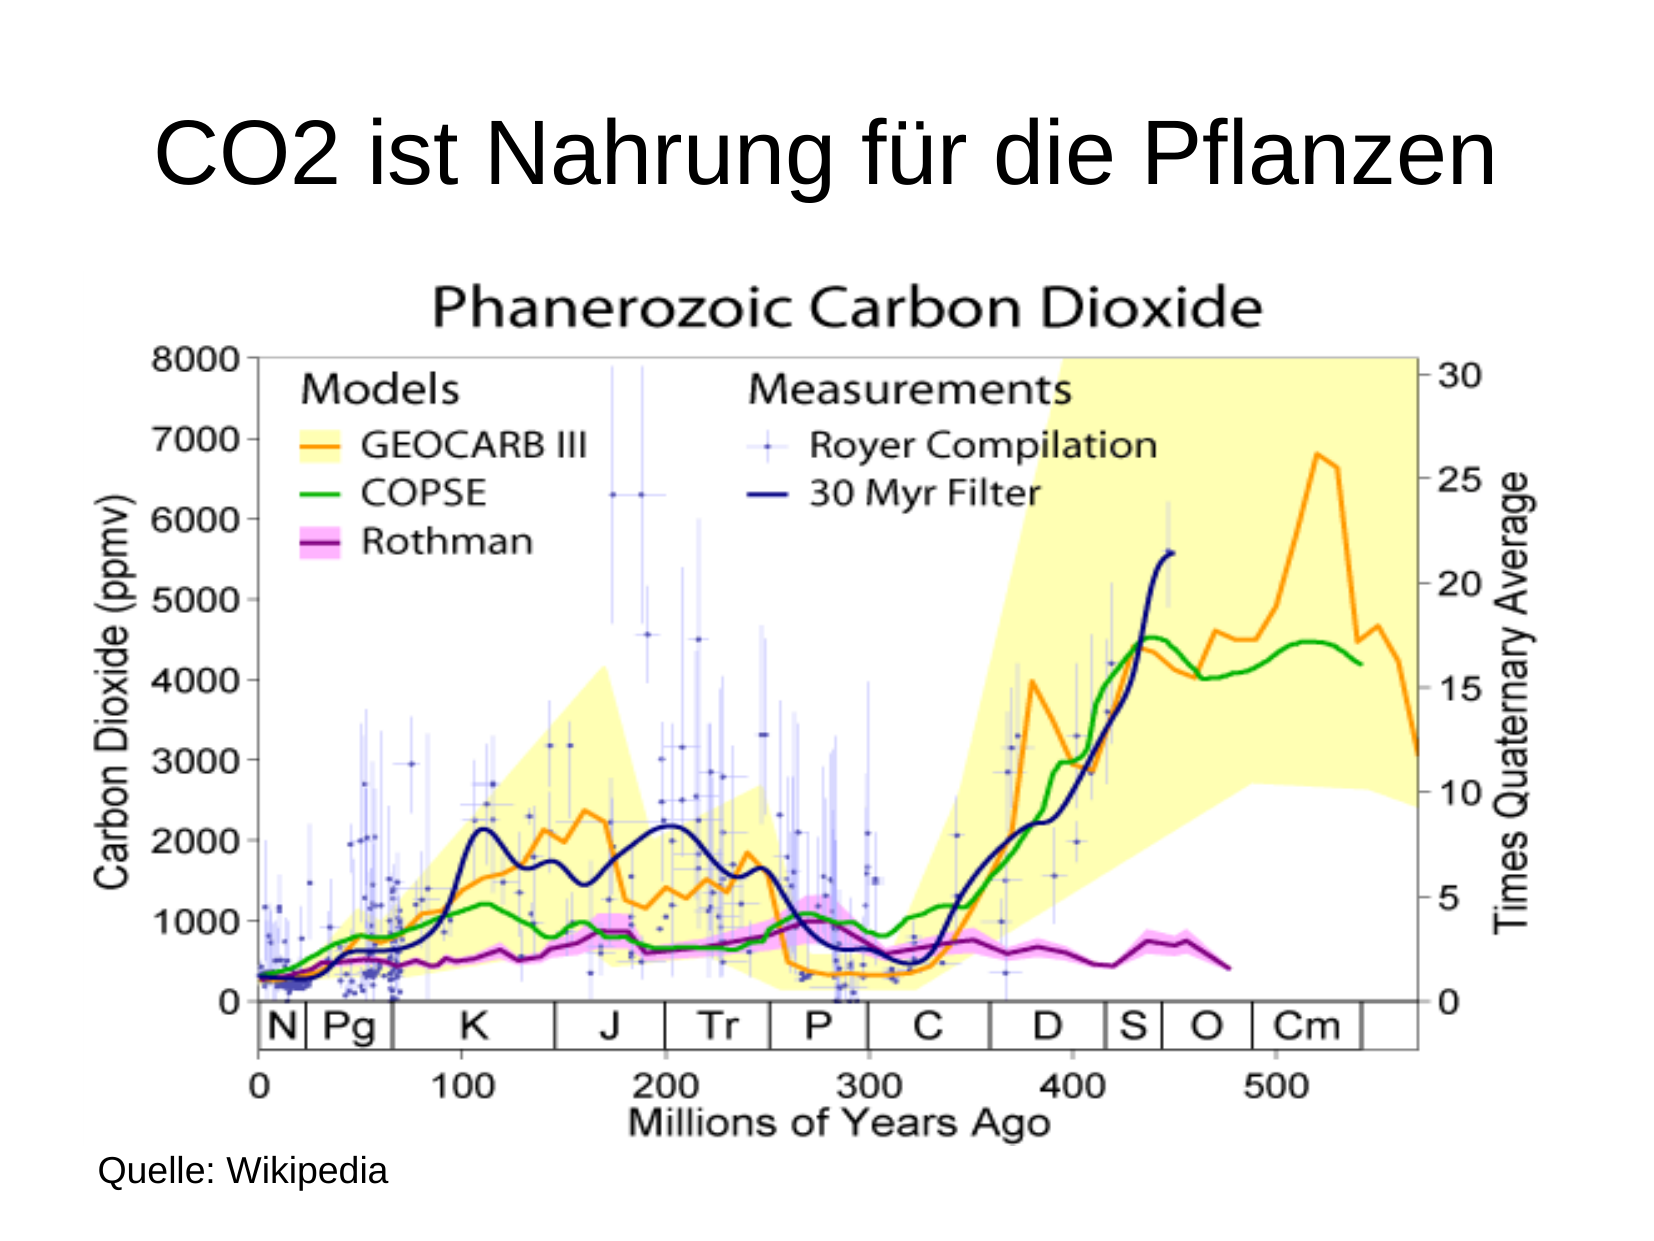

# CO2 ist Nahrung für die Pflanzen
Quelle: Wikipedia